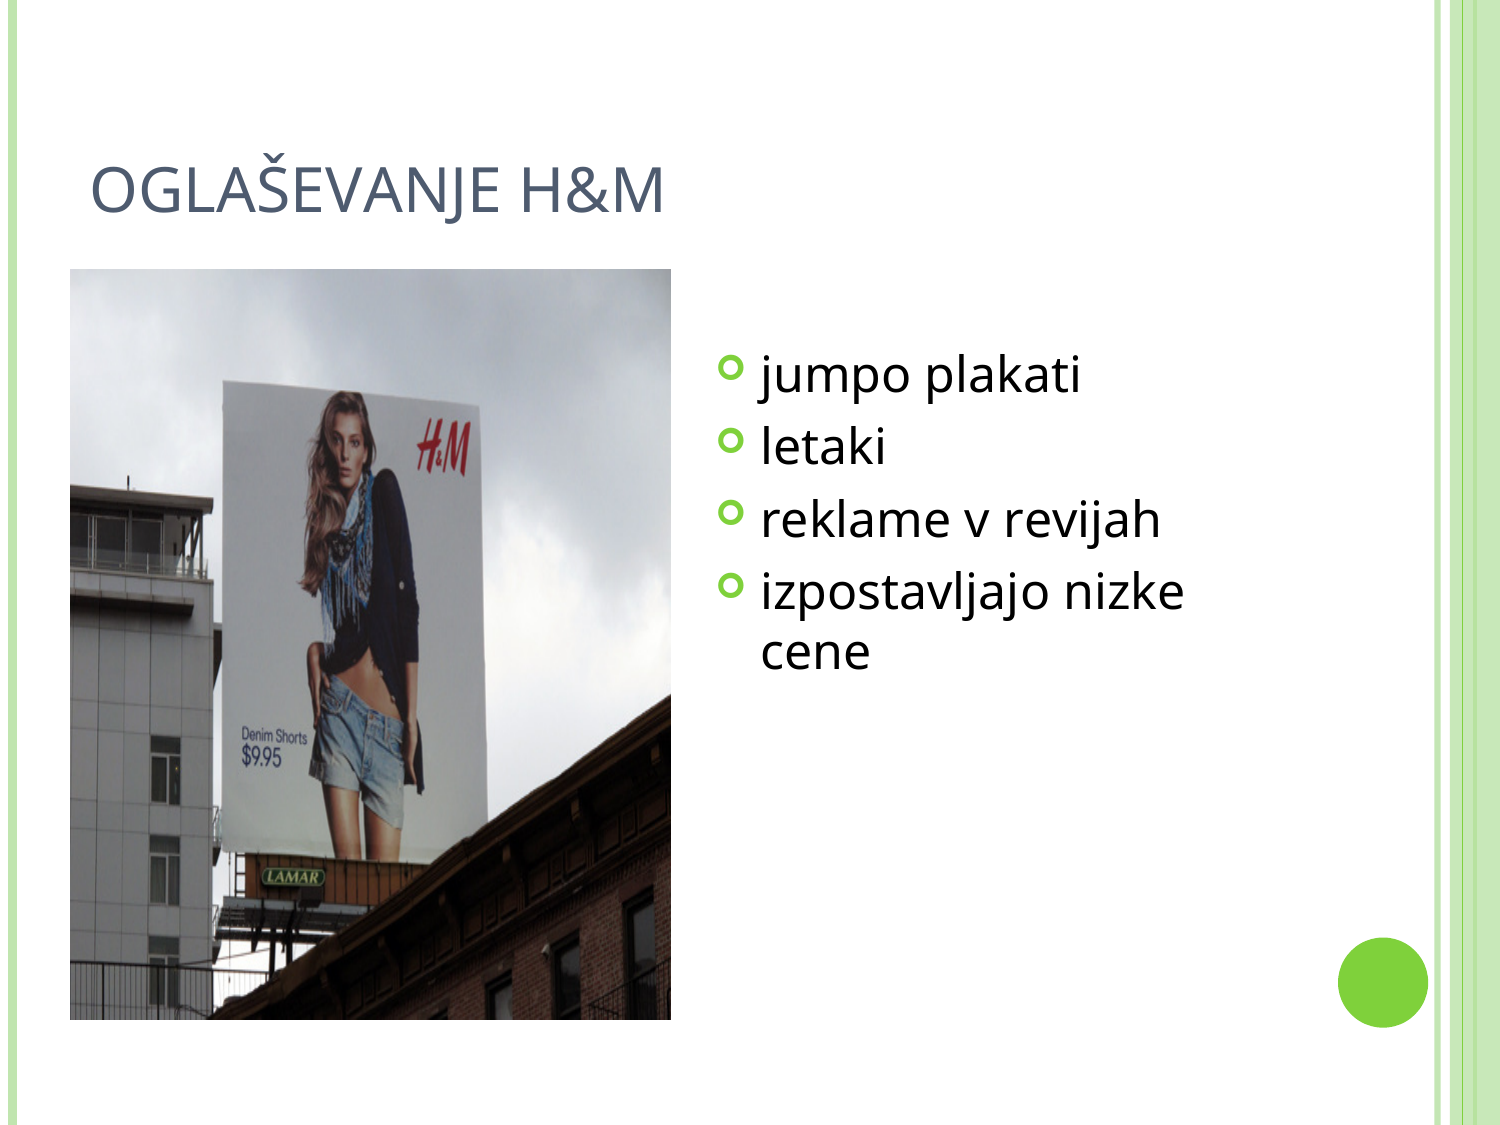

# OGLAŠEVANJE H&M
jumpo plakati
letaki
reklame v revijah
izpostavljajo nizke cene